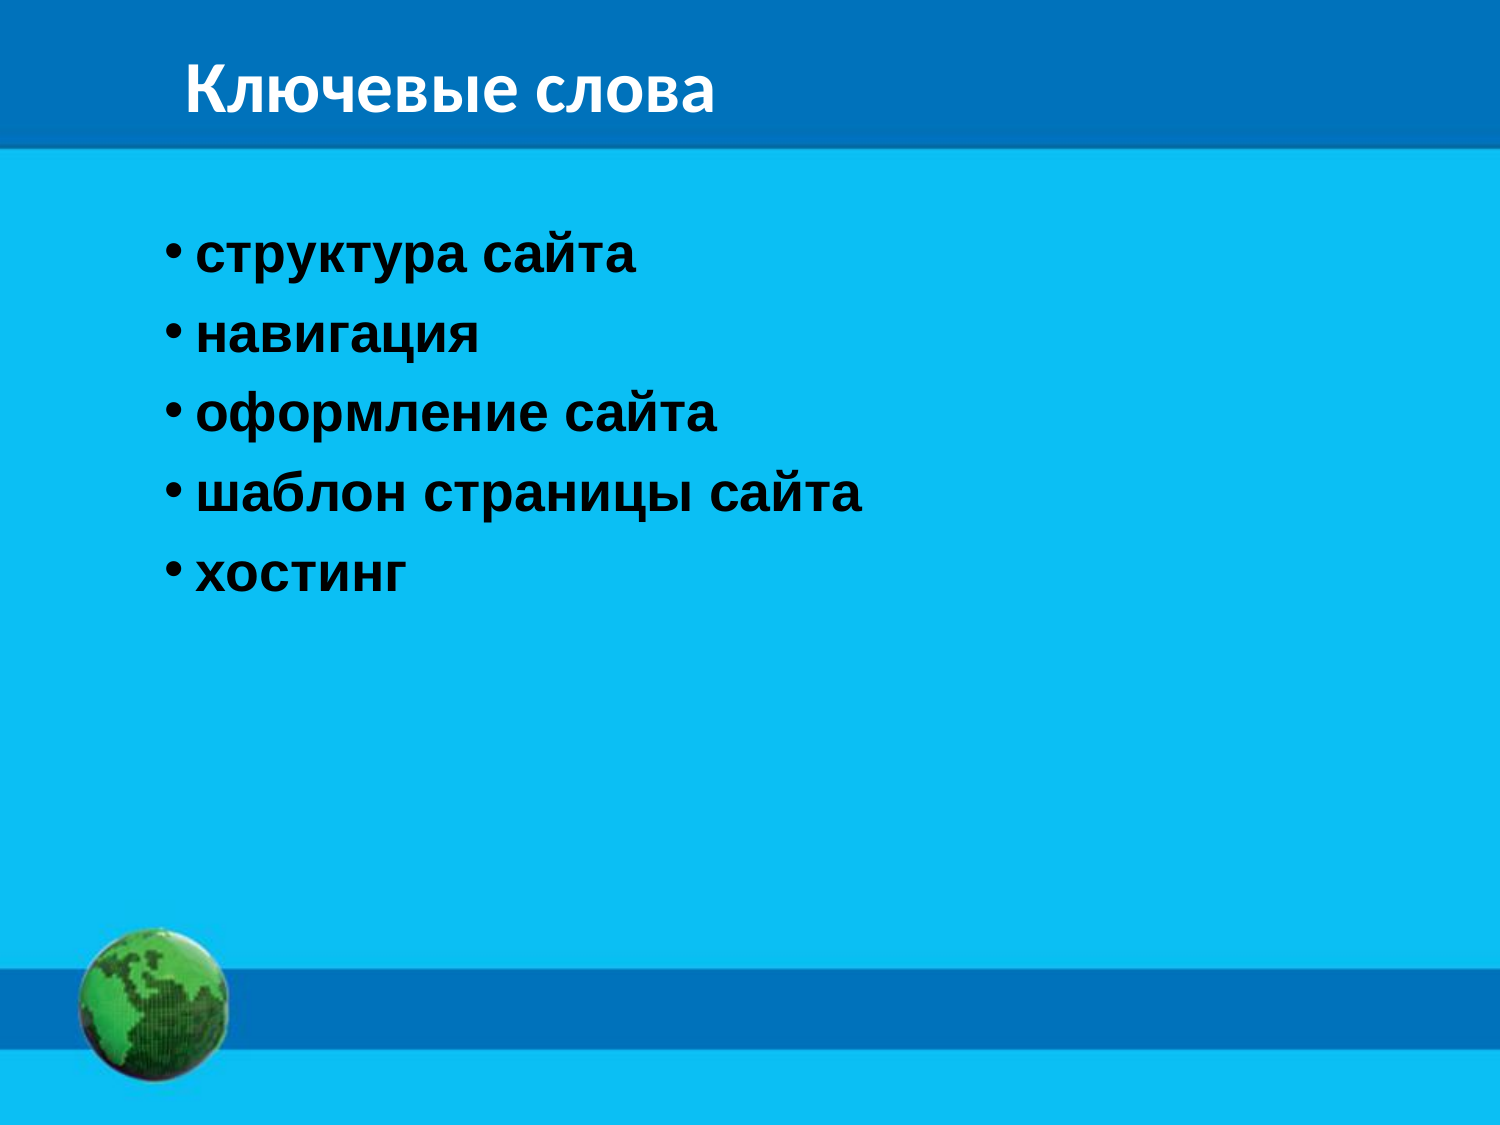

Ключевые слова
 структура сайта
 навигация
 оформление сайта
 шаблон страницы сайта
 хостинг